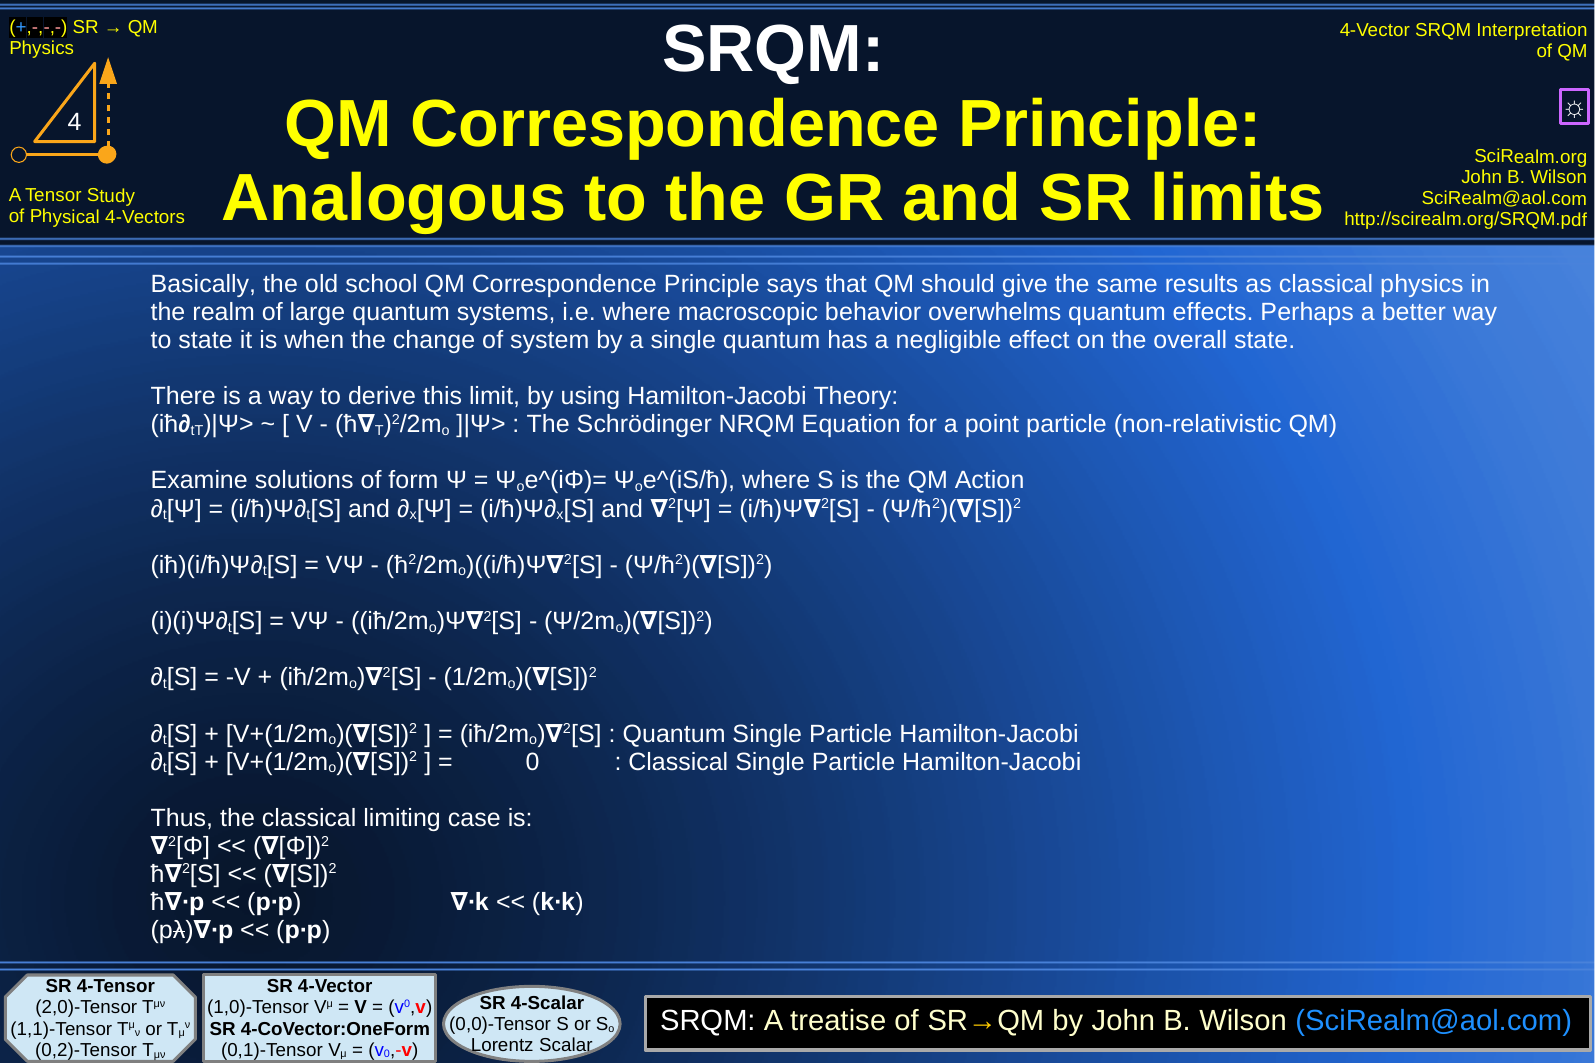

(+,-,-,-) SR → QM
Physics
A Tensor Study
of Physical 4-Vectors
# SRQM: QM Correspondence Principle: Analogous to the GR and SR limits
4-Vector SRQM Interpretation
of QM
SciRealm.org
John B. Wilson
SciRealm@aol.com
http://scirealm.org/SRQM.pdf
4
☼
Basically, the old school QM Correspondence Principle says that QM should give the same results as classical physics in the realm of large quantum systems, i.e. where macroscopic behavior overwhelms quantum effects. Perhaps a better way to state it is when the change of system by a single quantum has a negligible effect on the overall state.
There is a way to derive this limit, by using Hamilton-Jacobi Theory:
(iħ∂tT)|Ψ> ~ [ V - (ħ∇T)2/2mo ]|Ψ> : The Schrödinger NRQM Equation for a point particle (non-relativistic QM)
Examine solutions of form Ψ = Ψoe^(iΦ)= Ψoe^(iS/ħ), where S is the QM Action
∂t[Ψ] = (i/ħ)Ψ∂t[S] and ∂x[Ψ] = (i/ħ)Ψ∂x[S] and ∇2[Ψ] = (i/ħ)Ψ∇2[S] - (Ψ/ħ2)(∇[S])2
(iħ)(i/ħ)Ψ∂t[S] = VΨ - (ħ2/2mo)((i/ħ)Ψ∇2[S] - (Ψ/ħ2)(∇[S])2)
(i)(i)Ψ∂t[S] = VΨ - ((iħ/2mo)Ψ∇2[S] - (Ψ/2mo)(∇[S])2)
∂t[S] = -V + (iħ/2mo)∇2[S] - (1/2mo)(∇[S])2
∂t[S] + [V+(1/2mo)(∇[S])2 ] = (iħ/2mo)∇2[S] : Quantum Single Particle Hamilton-Jacobi
∂t[S] + [V+(1/2mo)(∇[S])2 ] =	0 	 : Classical Single Particle Hamilton-Jacobi
Thus, the classical limiting case is:
∇2[Φ] << (∇[Φ])2
ħ∇2[S] << (∇[S])2
ħ∇∙p << (p∙p)		∇∙k << (k∙k)
(pλ)∇∙p << (p∙p)
SR 4-Tensor
(2,0)-Tensor Tμν
(1,1)-Tensor Tμν or Tμν
(0,2)-Tensor Tμν
SR 4-Vector
(1,0)-Tensor Vμ = V = (v0,v)
SR 4-CoVector:OneForm
(0,1)-Tensor Vμ = (v0,-v)
SR 4-Scalar
(0,0)-Tensor S or So
Lorentz Scalar
SRQM: A treatise of SR→QM by John B. Wilson (SciRealm@aol.com)